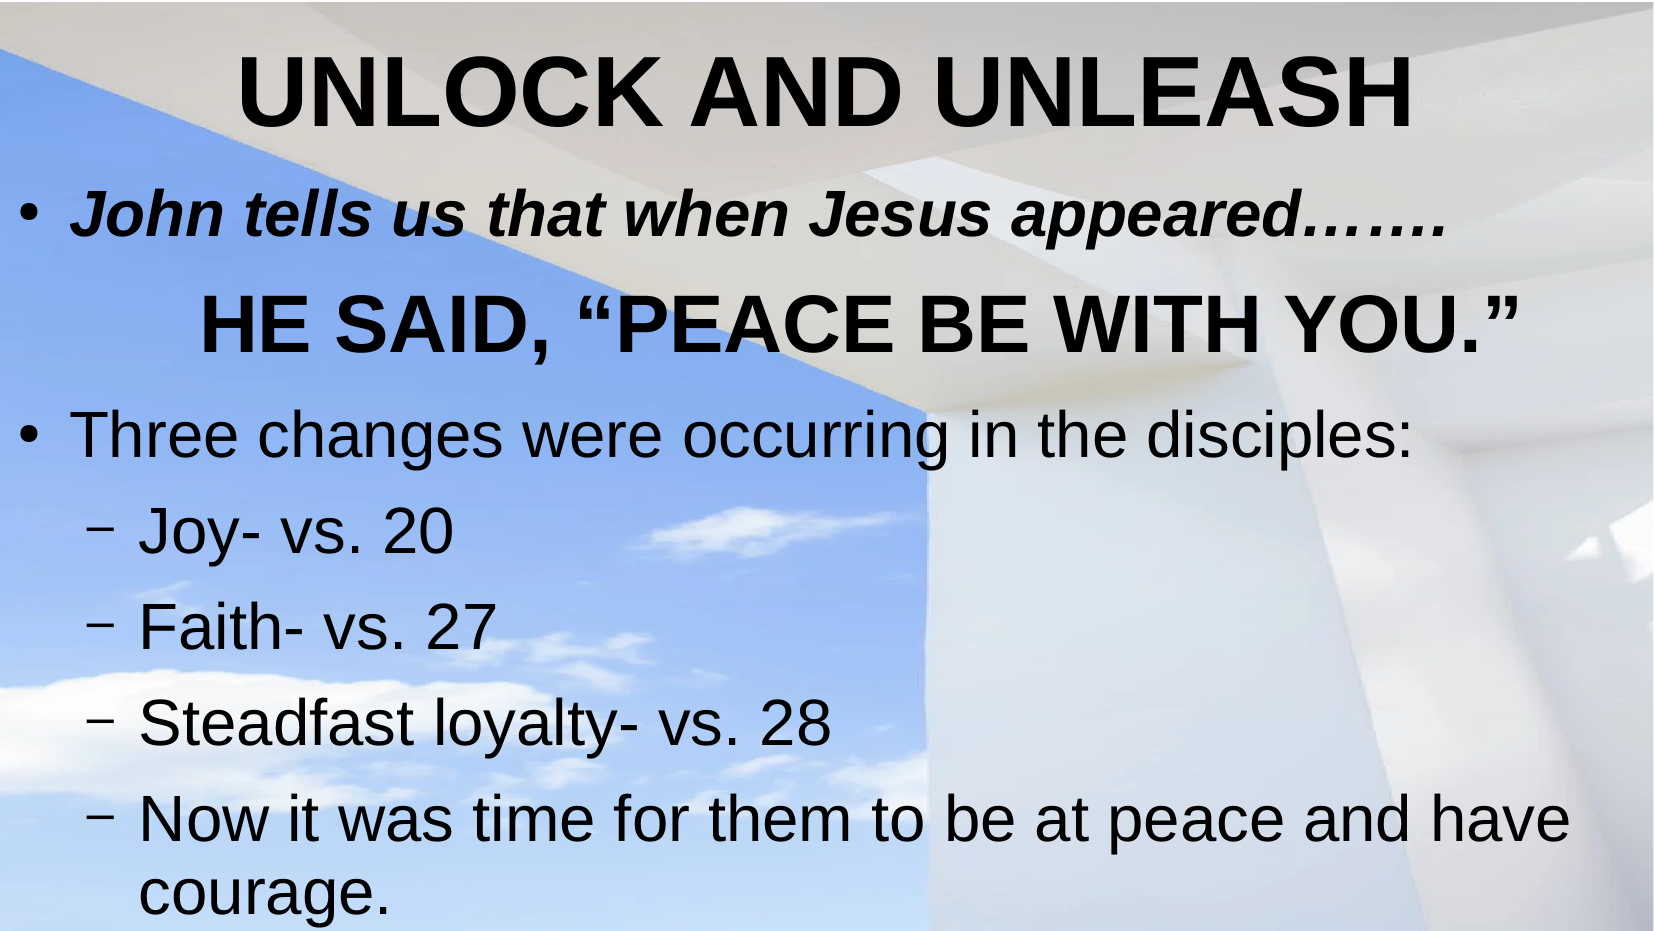

# UNLOCK AND UNLEASH
John tells us that when Jesus appeared…….
HE SAID, “PEACE BE WITH YOU.”
Three changes were occurring in the disciples:
Joy- vs. 20
Faith- vs. 27
Steadfast loyalty- vs. 28
Now it was time for them to be at peace and have courage.